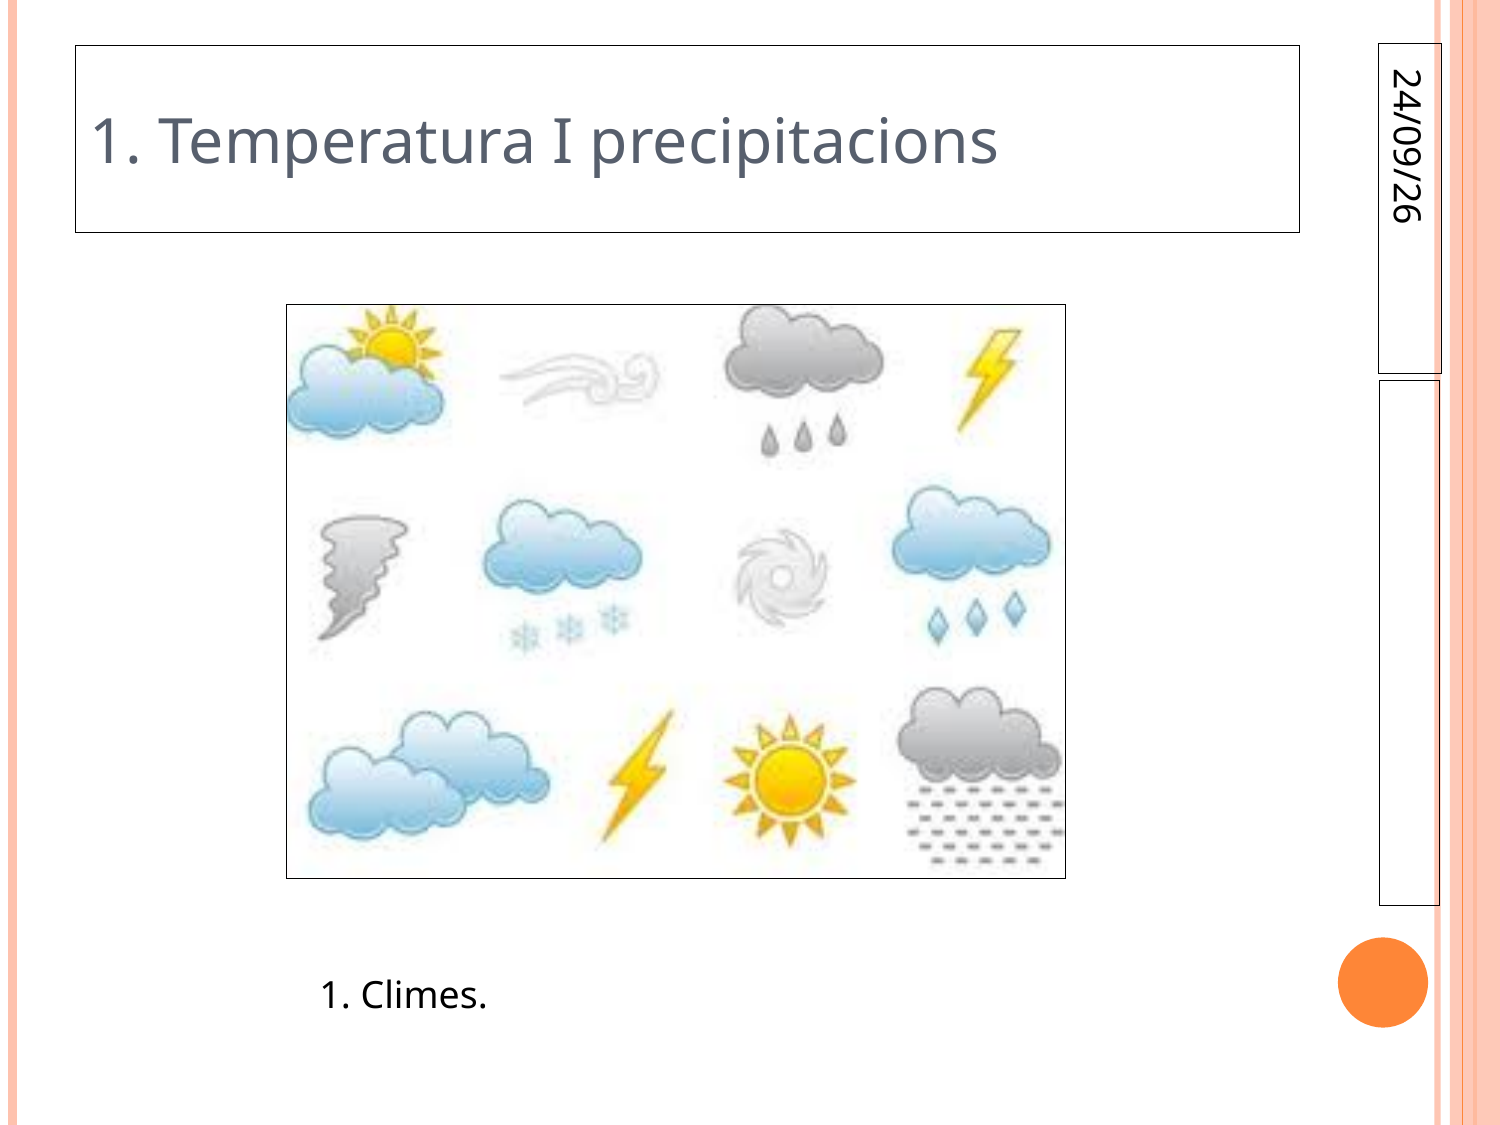

# 1. Temperatura I precipitacions
1. Climes.